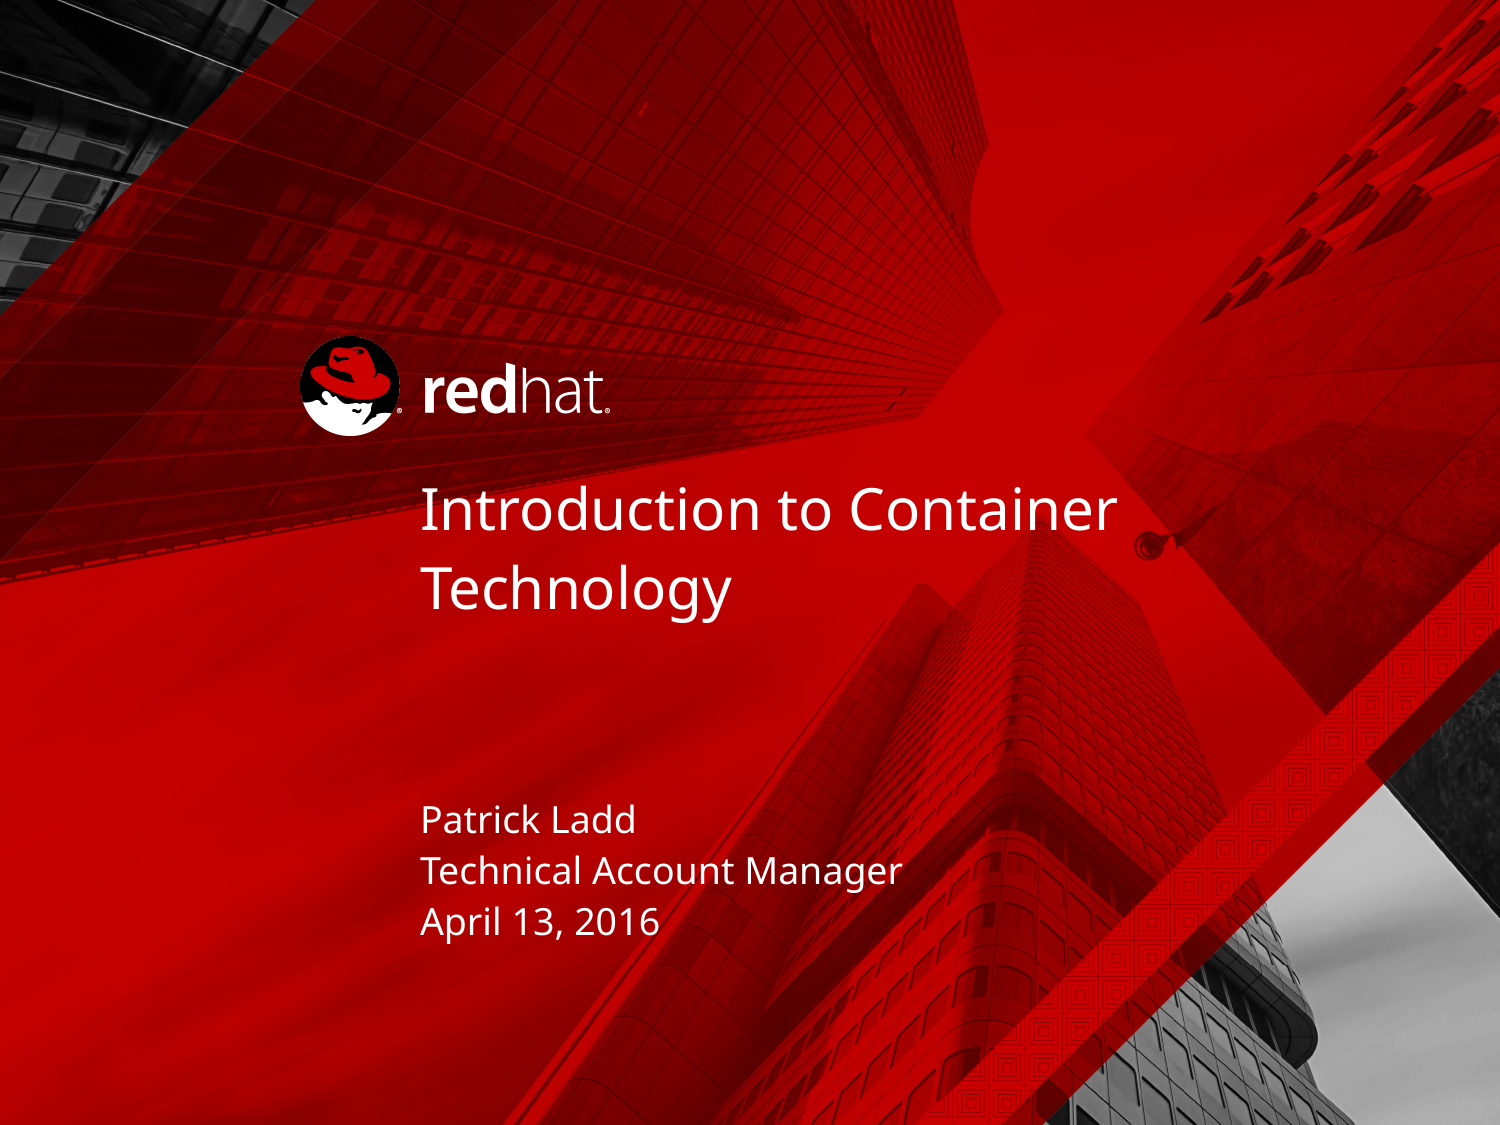

# Introduction to Container Technology
Patrick Ladd
Technical Account Manager
April 13, 2016
INSERT DESIGNATOR, IF NEEDED
1